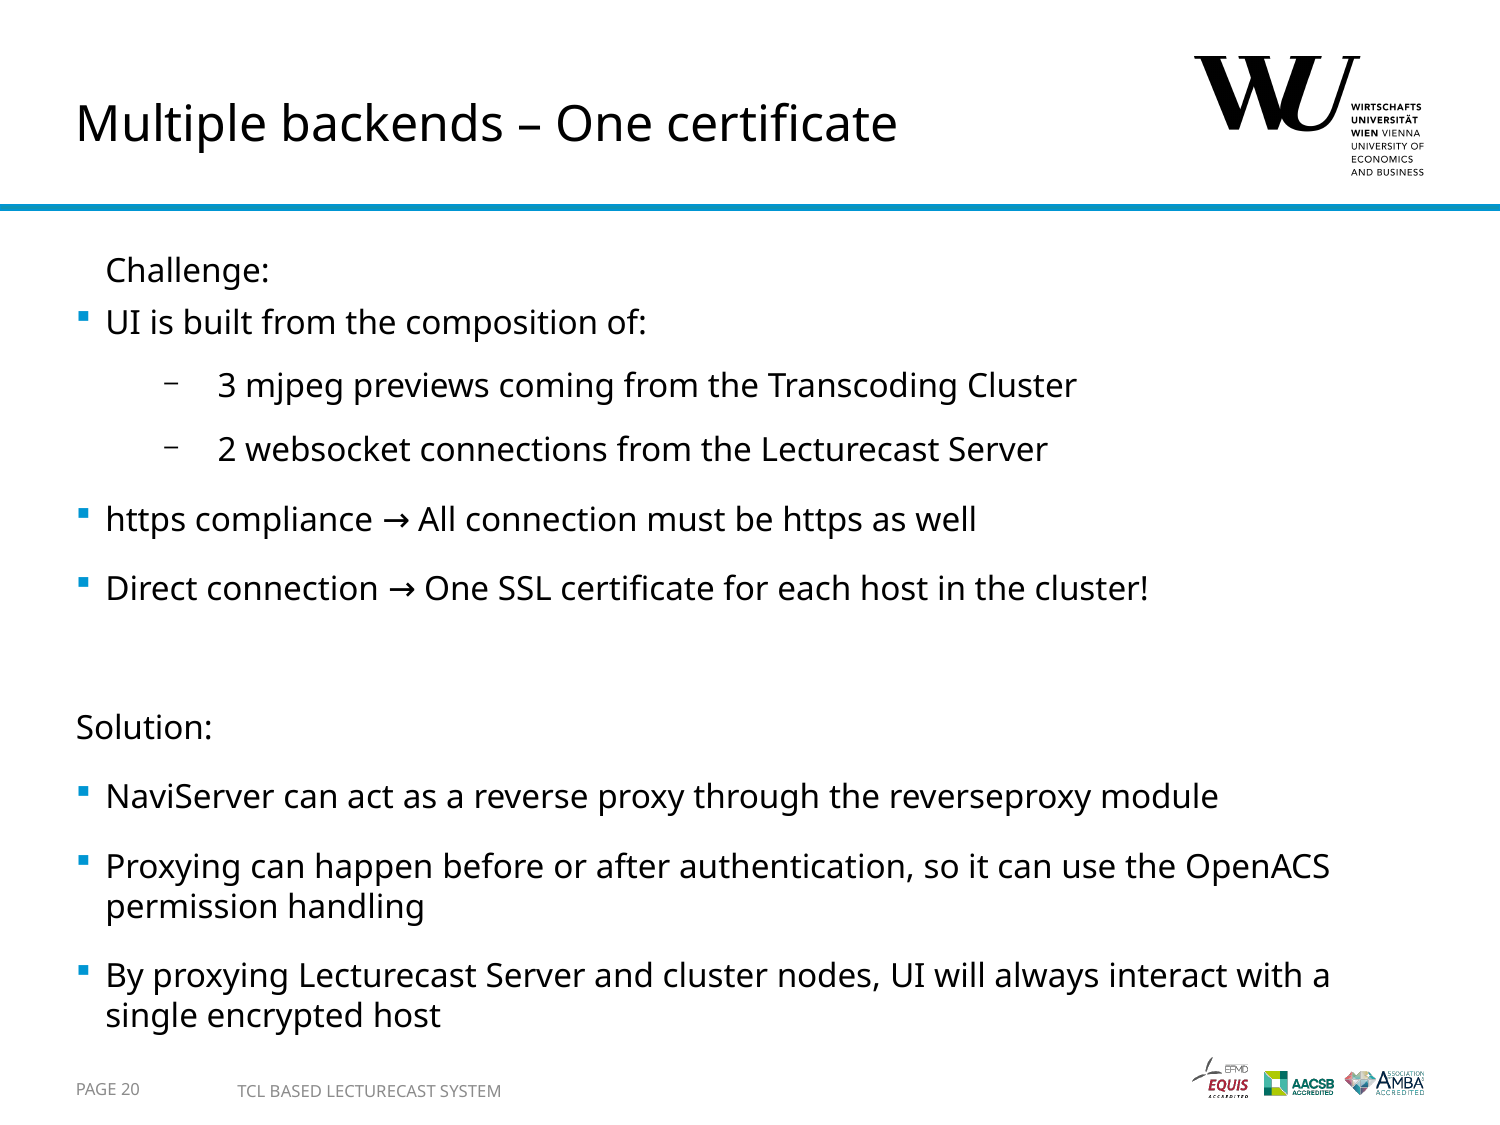

# Multiple backends – One certificate
Challenge:
UI is built from the composition of:
3 mjpeg previews coming from the Transcoding Cluster
2 websocket connections from the Lecturecast Server
https compliance → All connection must be https as well
Direct connection → One SSL certificate for each host in the cluster!
Solution:
NaviServer can act as a reverse proxy through the reverseproxy module
Proxying can happen before or after authentication, so it can use the OpenACS permission handling
By proxying Lecturecast Server and cluster nodes, UI will always interact with a single encrypted host
Page
Tcl based lecturecast system